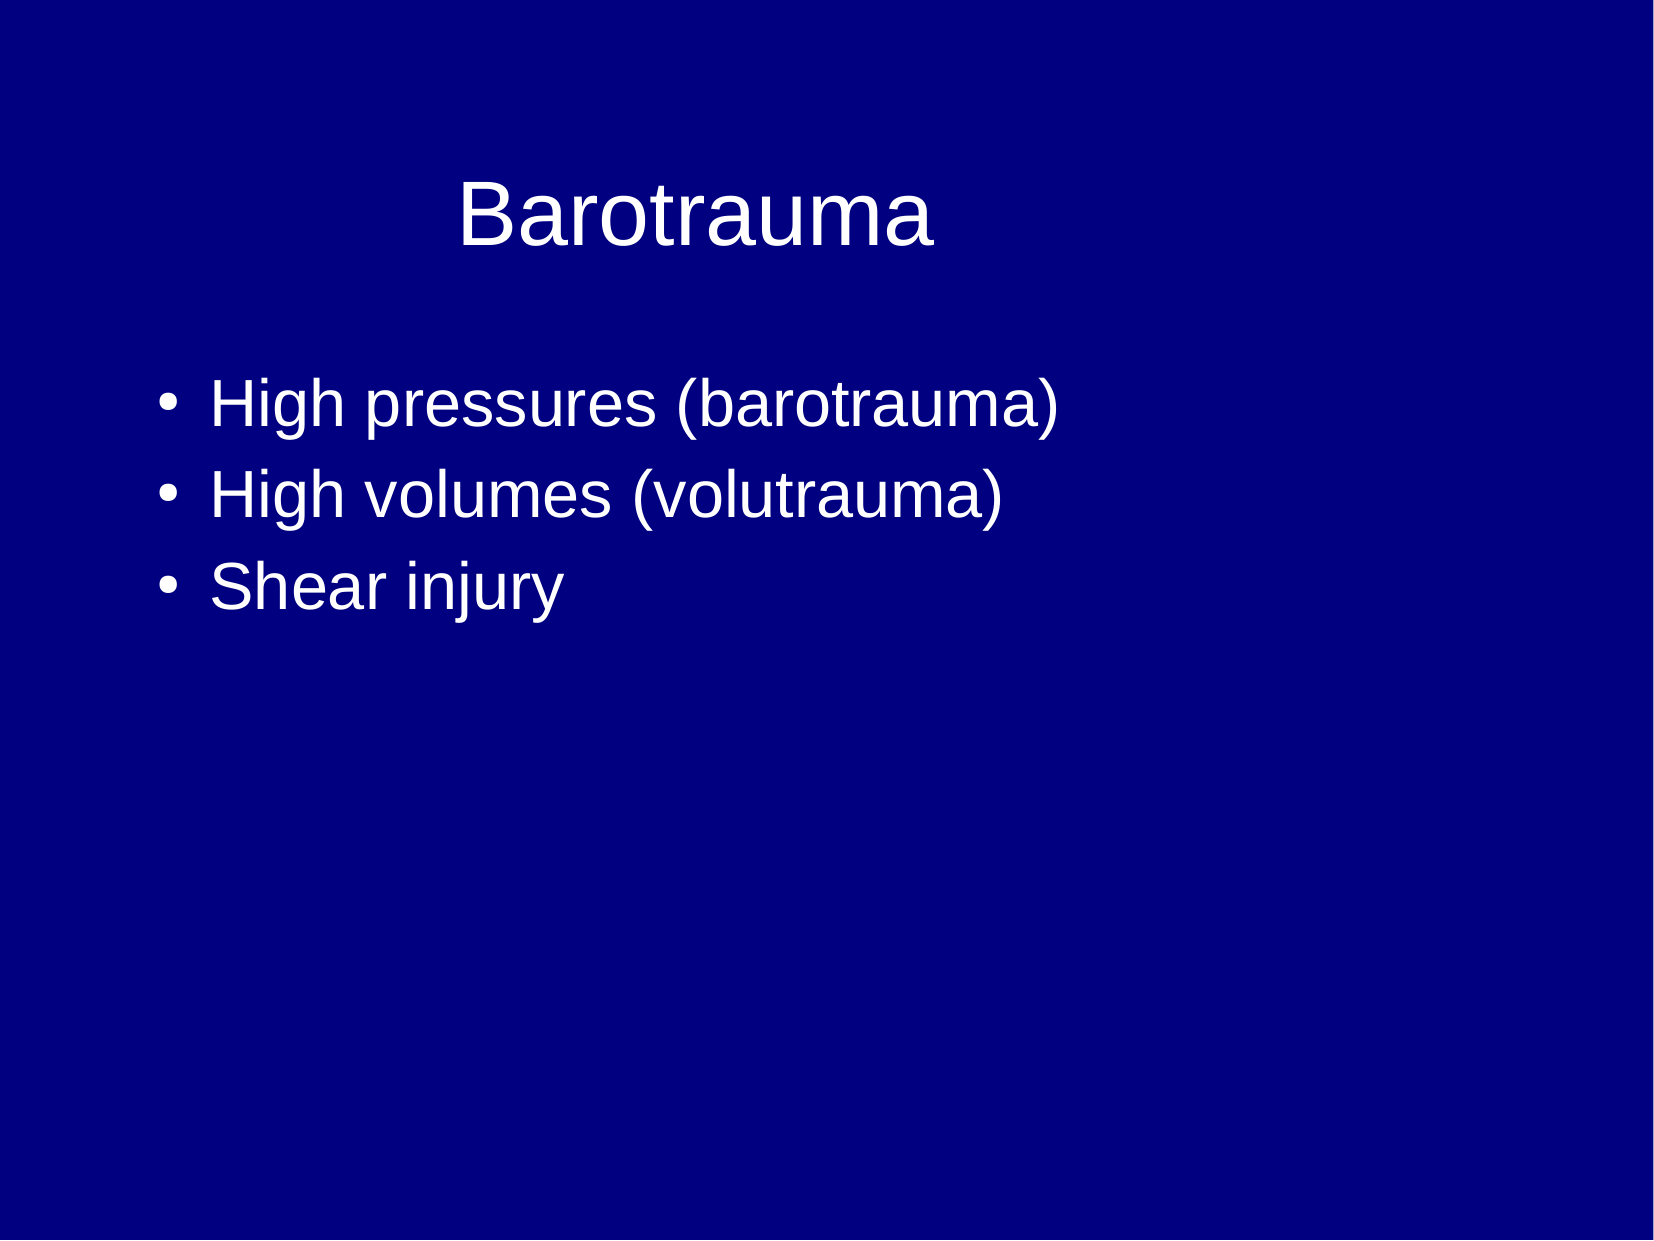

# Barotrauma
High pressures (barotrauma)
High volumes (volutrauma)
Shear injury